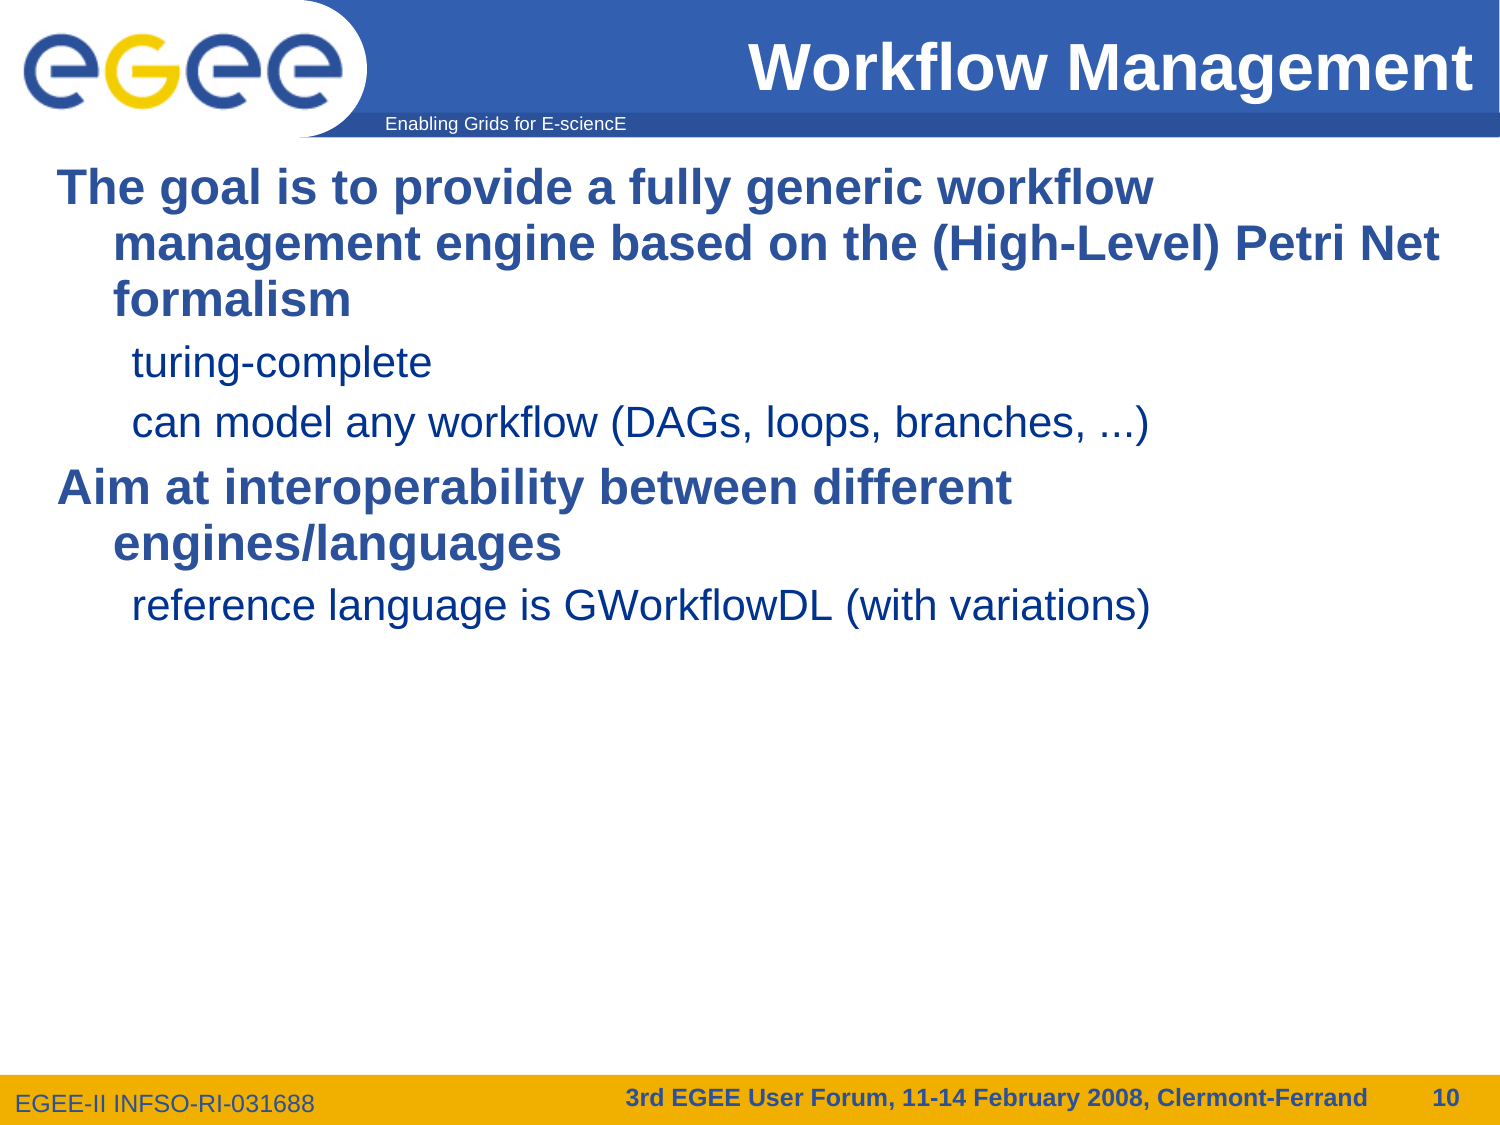

# Workflow Management
The goal is to provide a fully generic workflow management engine based on the (High-Level) Petri Net formalism
turing-complete
can model any workflow (DAGs, loops, branches, ...)
Aim at interoperability between different engines/languages
reference language is GWorkflowDL (with variations)
3rd EGEE User Forum, 11-14 February 2008, Clermont-Ferrand
10